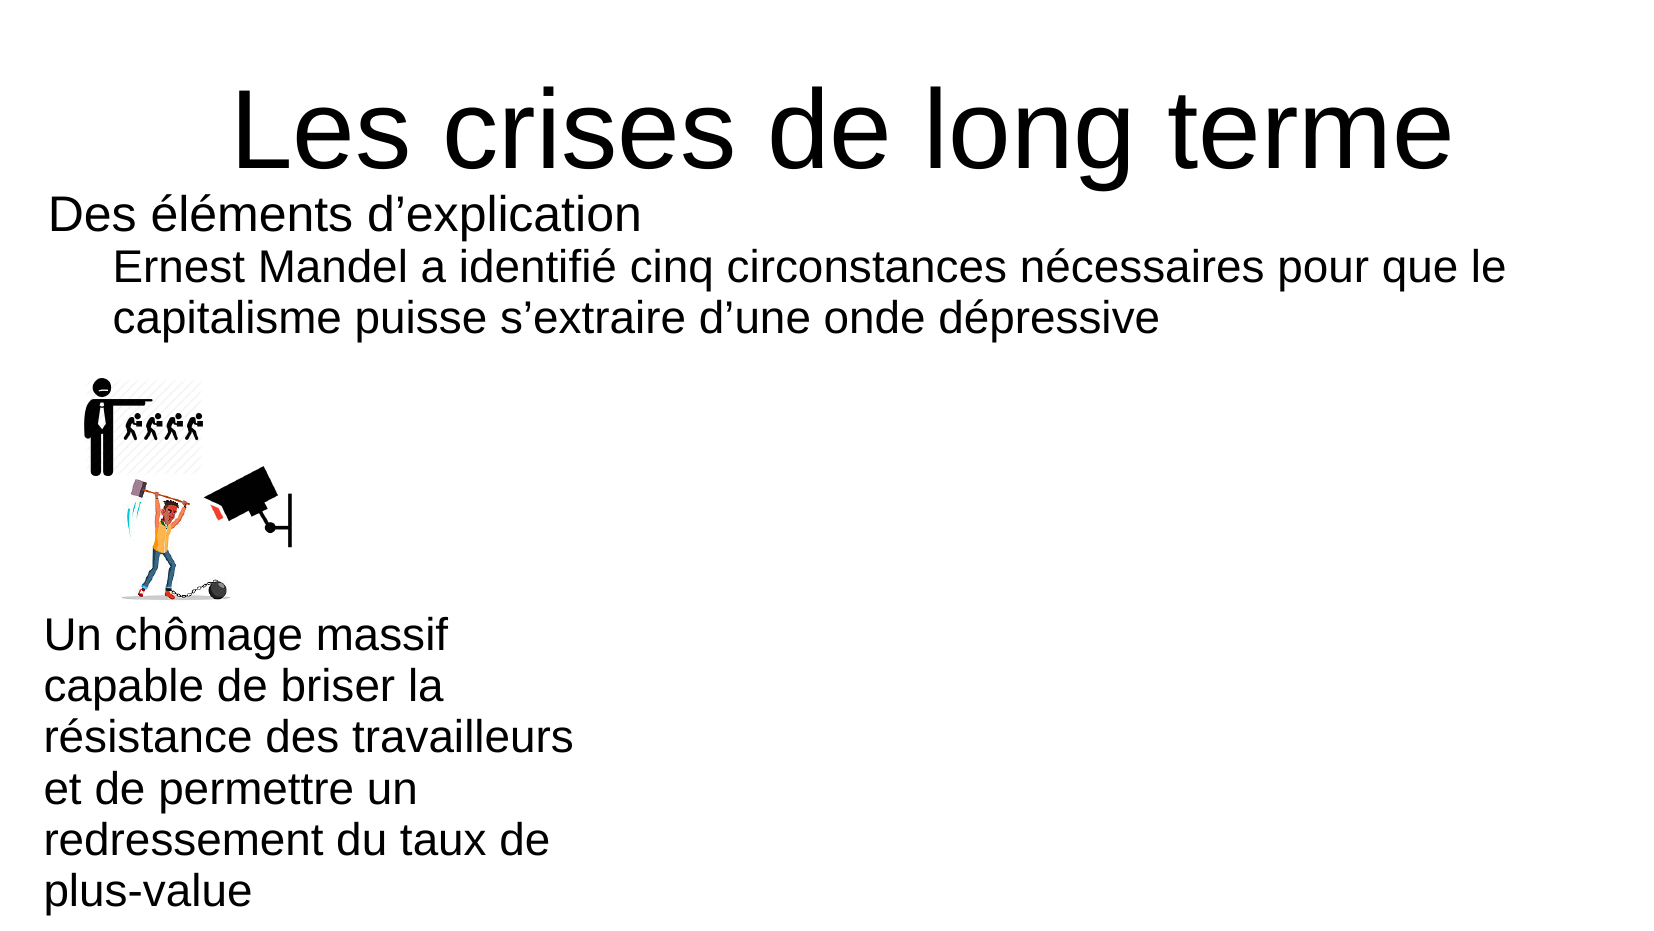

# Les crises de long terme
Des éléments d’explication
Ernest Mandel a identifié cinq circonstances nécessaires pour que le capitalisme puisse s’extraire d’une onde dépressive
Un chômage massif capable de briser la résistance des travailleurs et de permettre un redressement du taux de plus-value